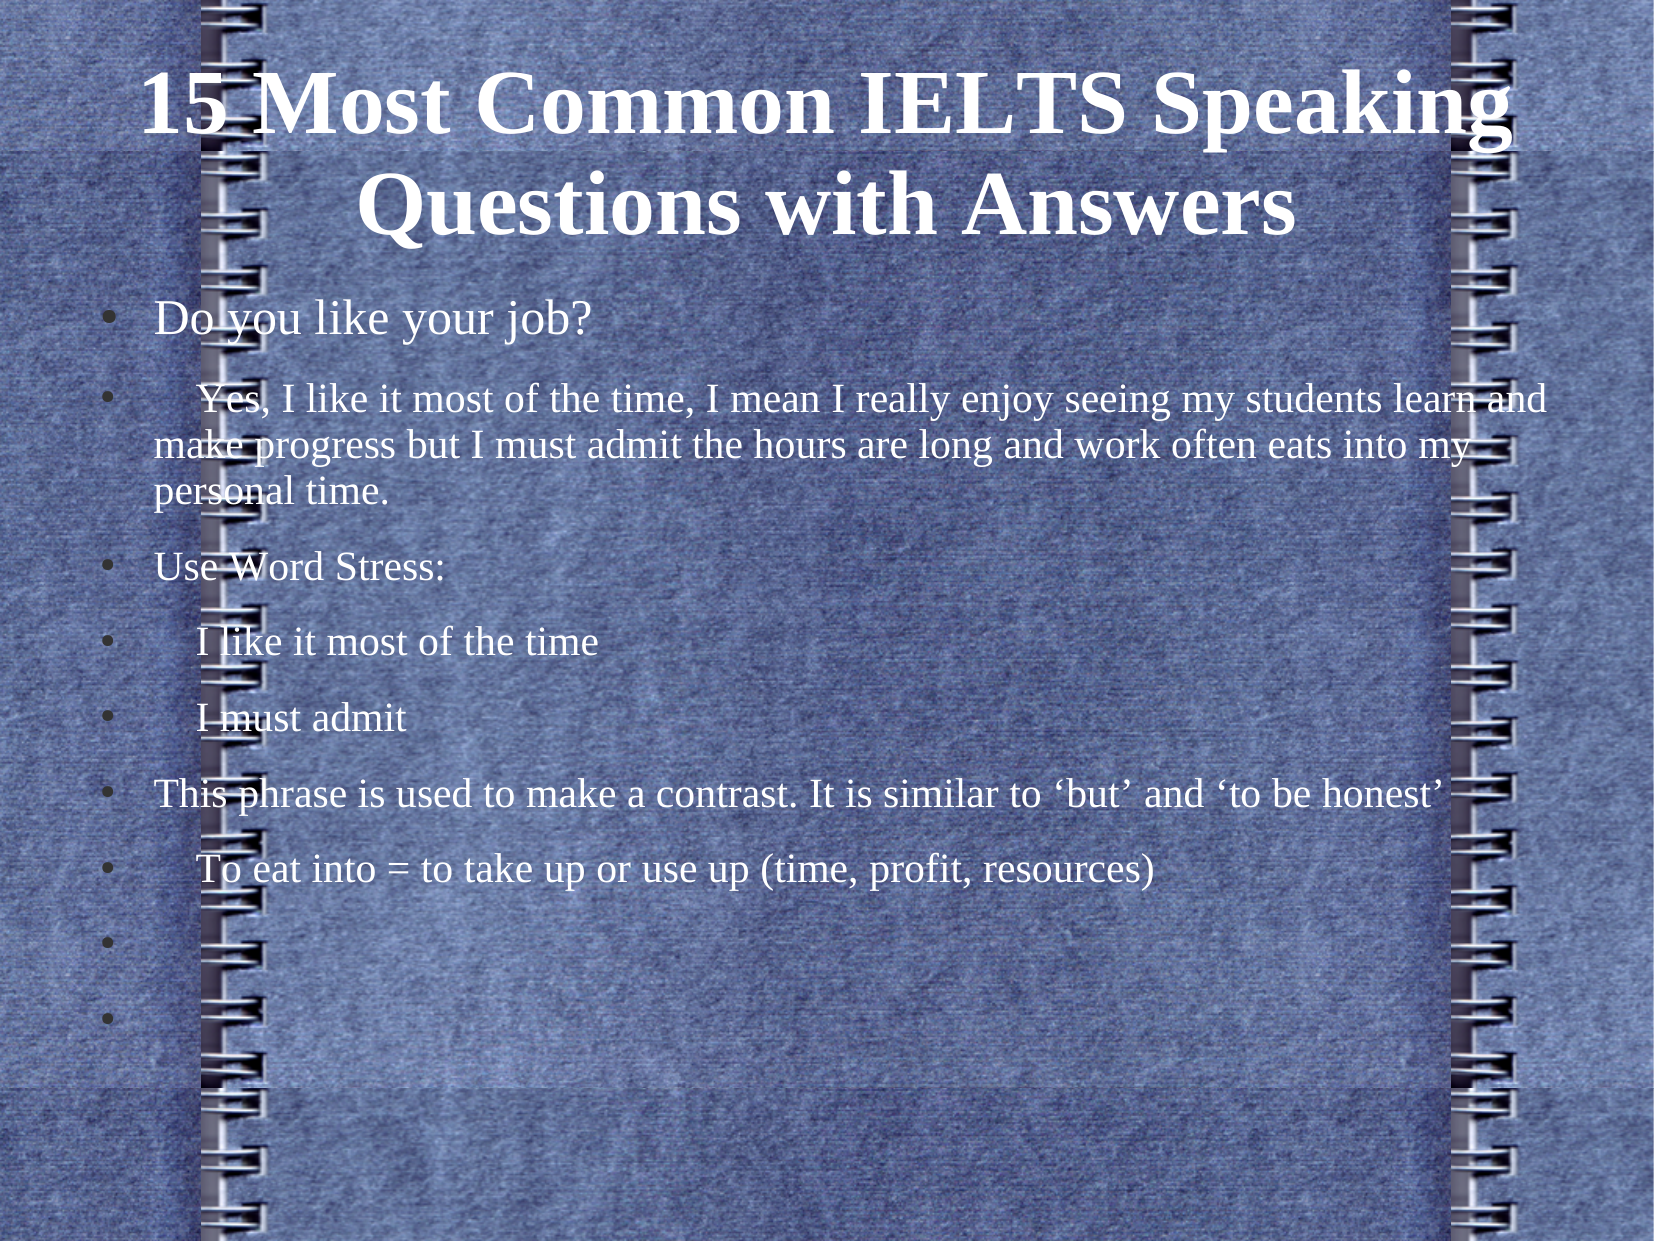

# 15 Most Common IELTS Speaking Questions with Answers
Do you like your job?
 Yes, I like it most of the time, I mean I really enjoy seeing my students learn and make progress but I must admit the hours are long and work often eats into my personal time.
Use Word Stress:
 I like it most of the time
 I must admit
This phrase is used to make a contrast. It is similar to ‘but’ and ‘to be honest’
 To eat into = to take up or use up (time, profit, resources)